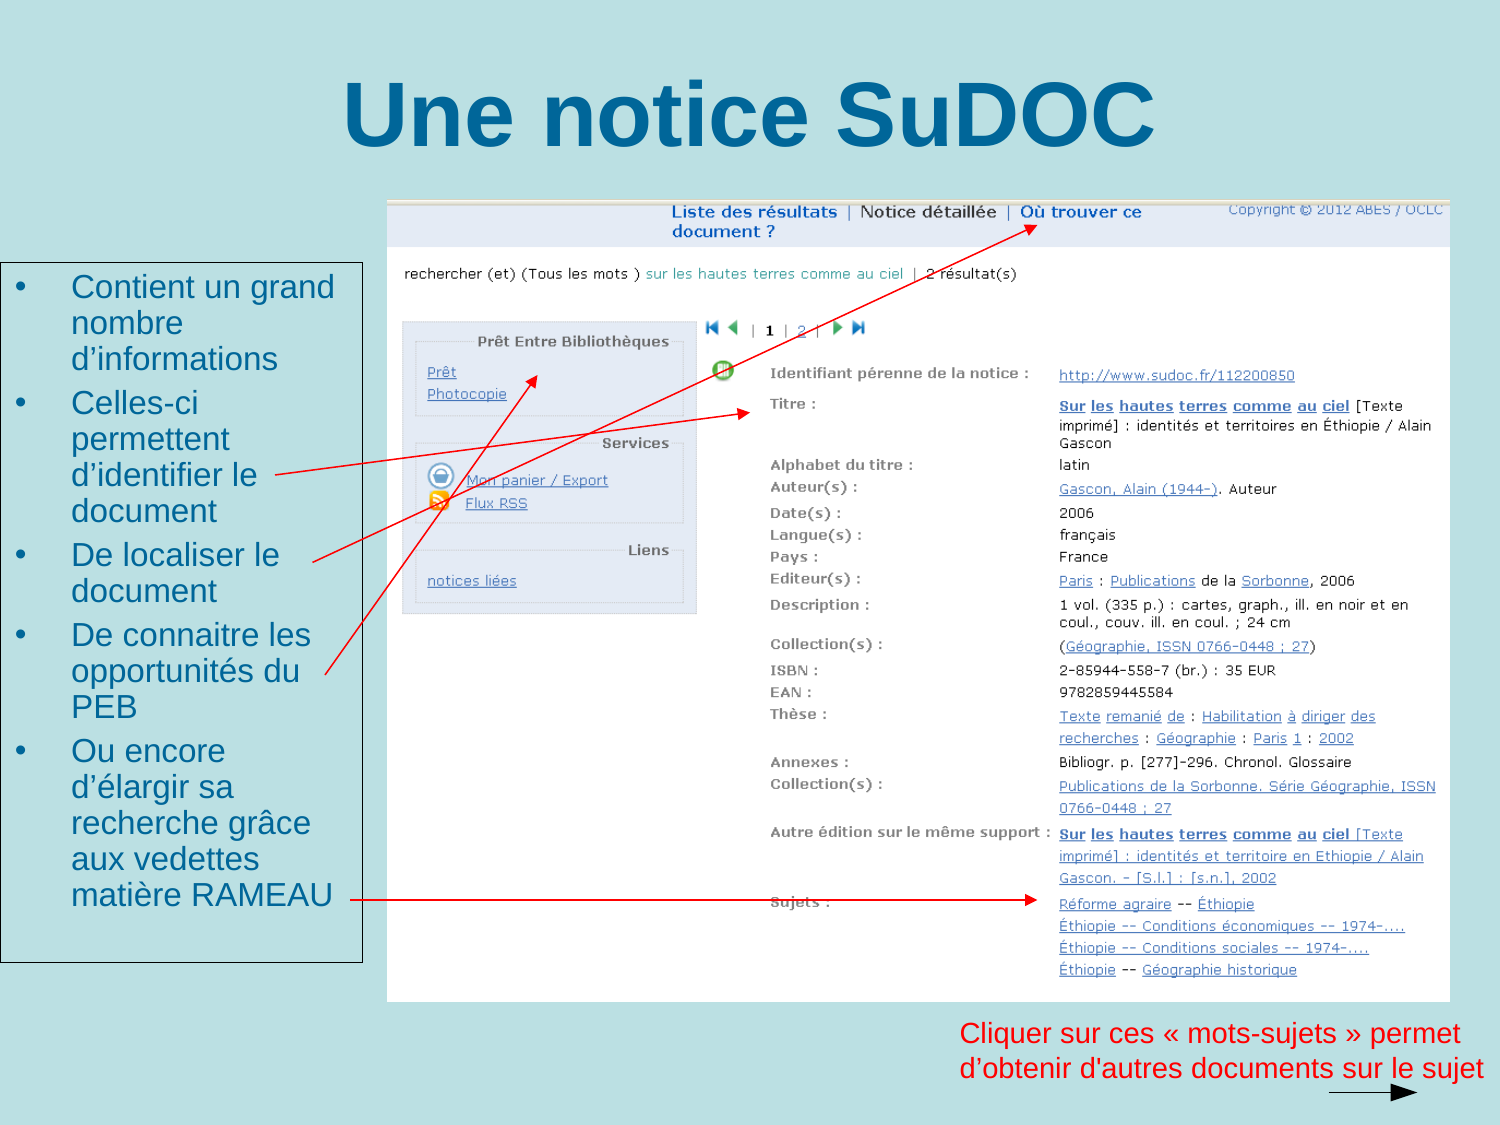

# Une notice SuDOC
Contient un grand nombre d’informations
Celles-ci permettent d’identifier le document
De localiser le document
De connaitre les opportunités du PEB
Ou encore d’élargir sa recherche grâce aux vedettes matière RAMEAU
Cliquer sur ces « mots-sujets » permet
d’obtenir d'autres documents sur le sujet